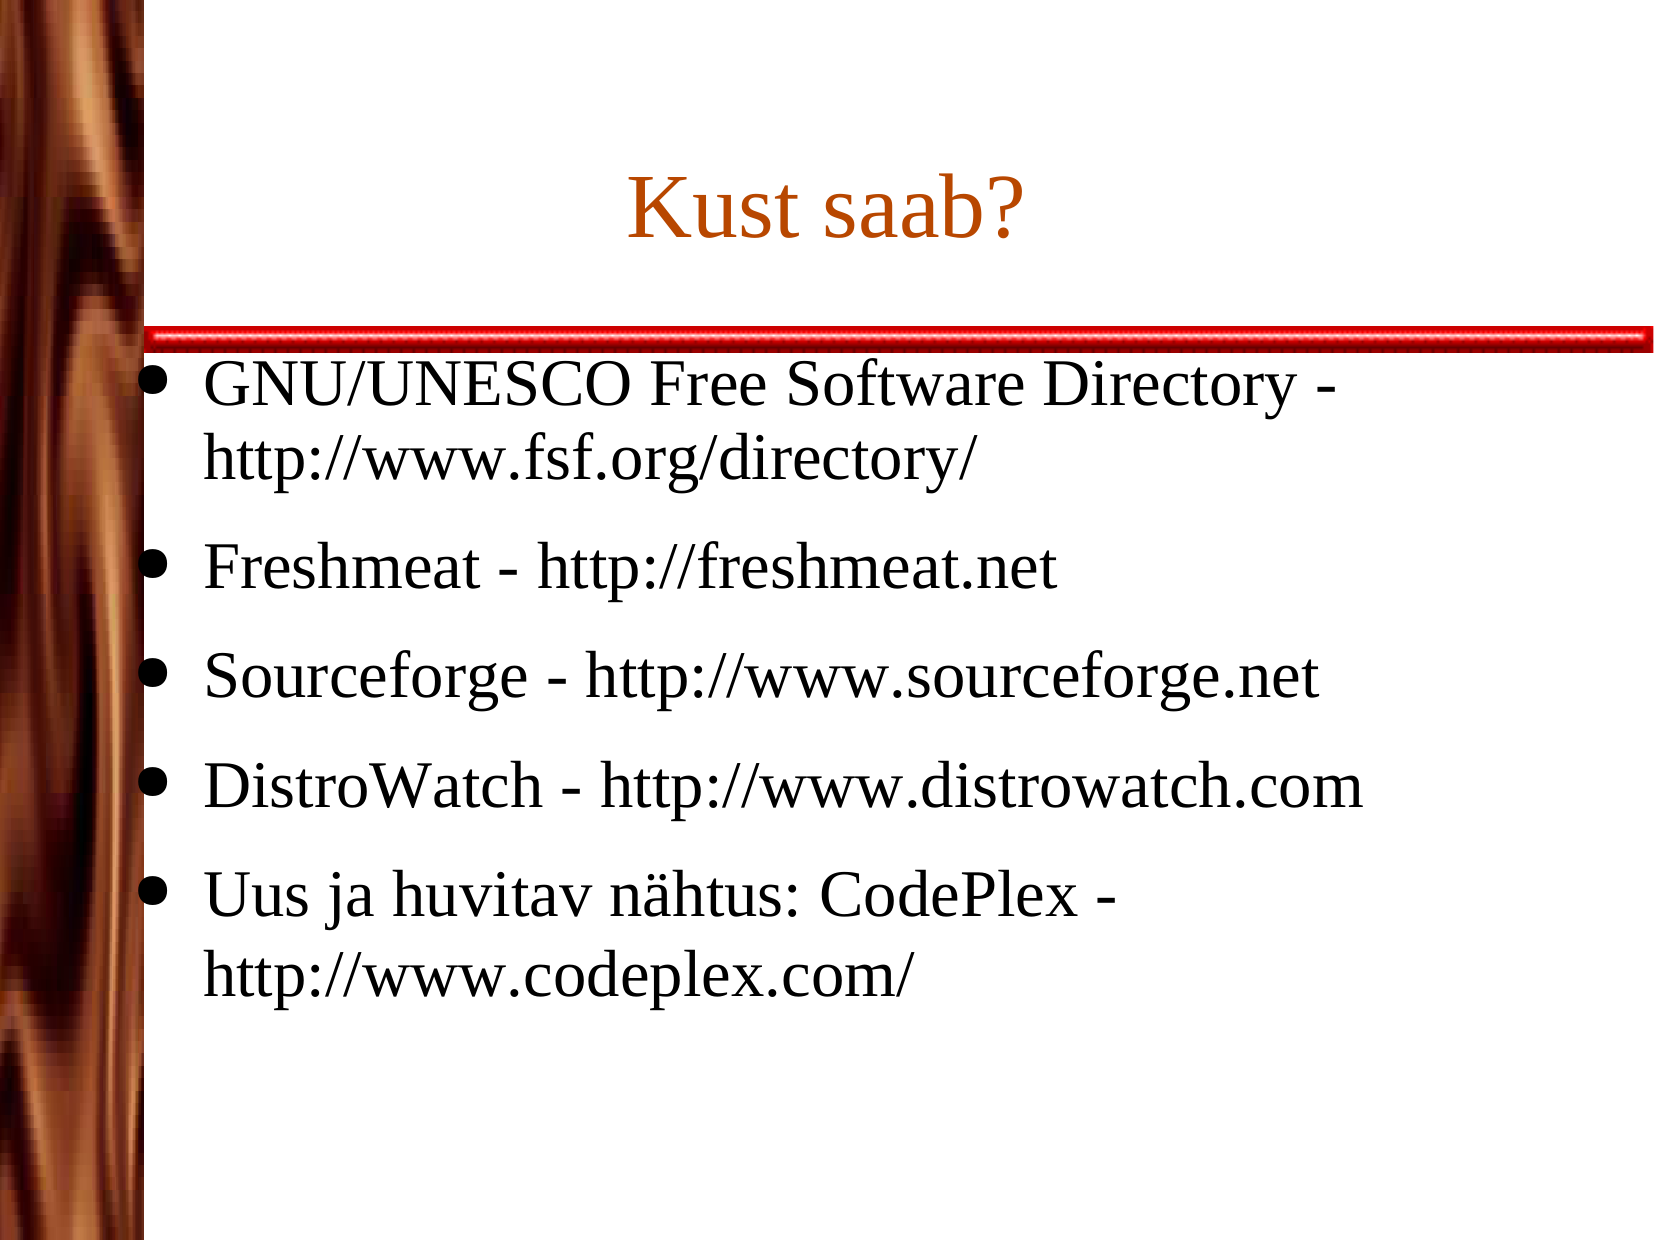

# Kust saab?
GNU/UNESCO Free Software Directory - http://www.fsf.org/directory/
Freshmeat - http://freshmeat.net
Sourceforge - http://www.sourceforge.net
DistroWatch - http://www.distrowatch.com
Uus ja huvitav nähtus: CodePlex - http://www.codeplex.com/